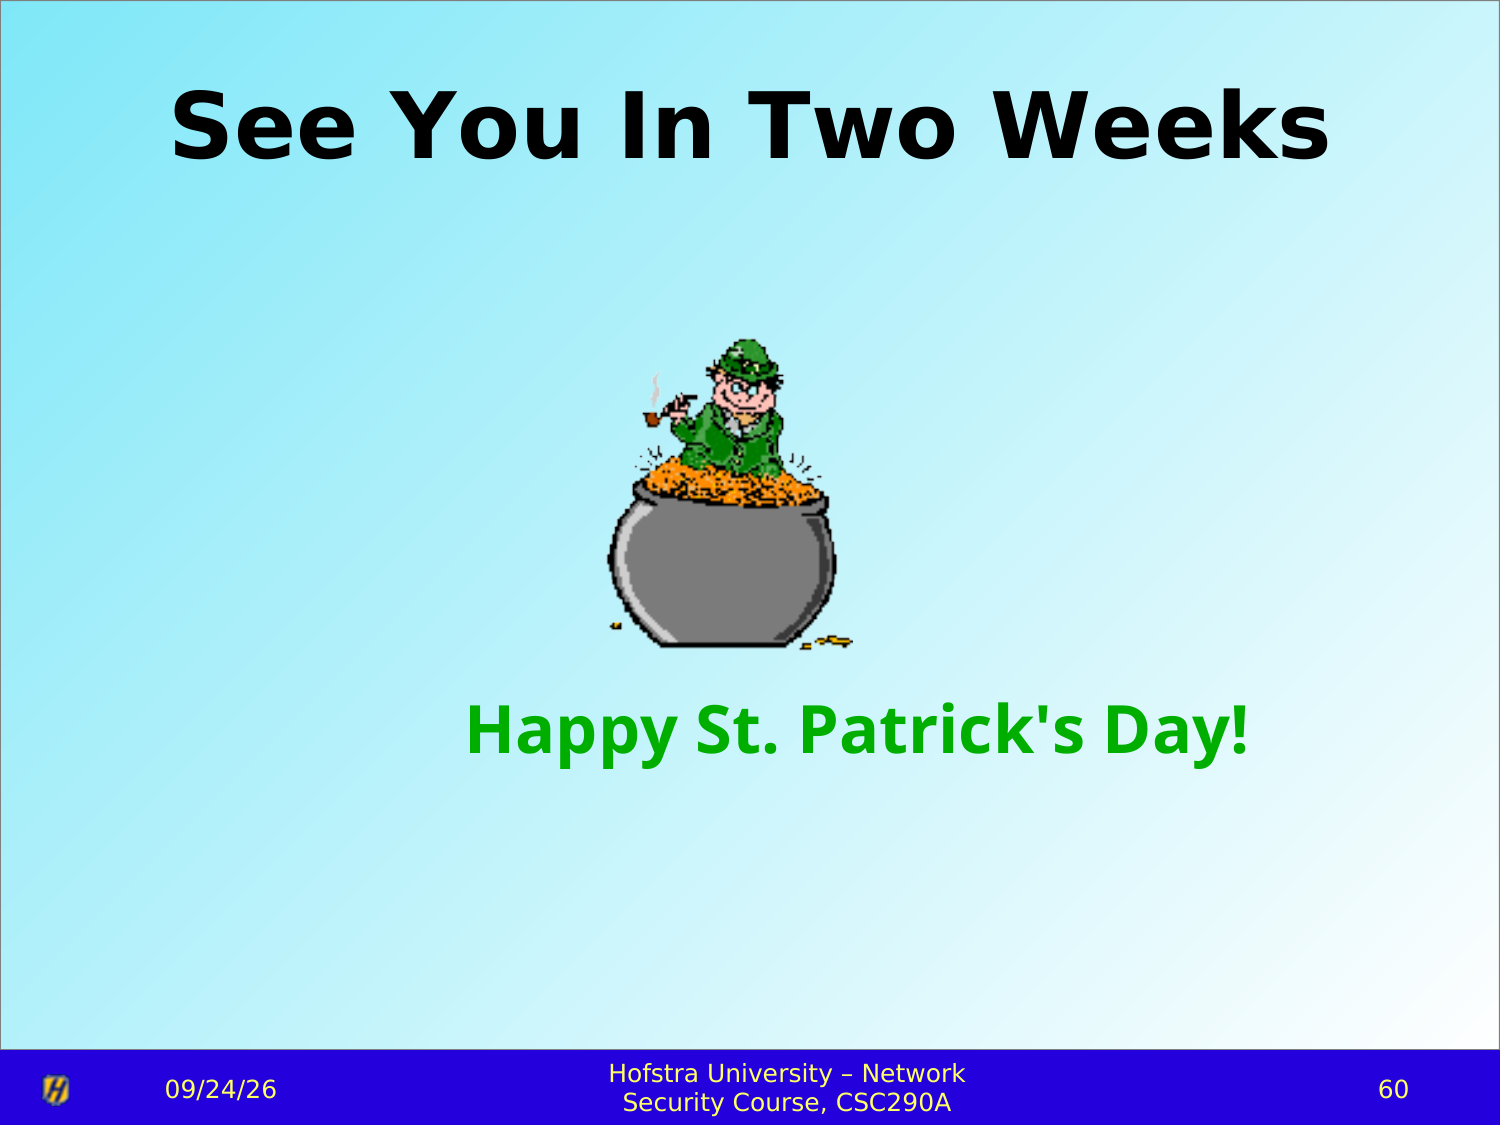

# See You In Two Weeks
Happy St. Patrick's Day!
60